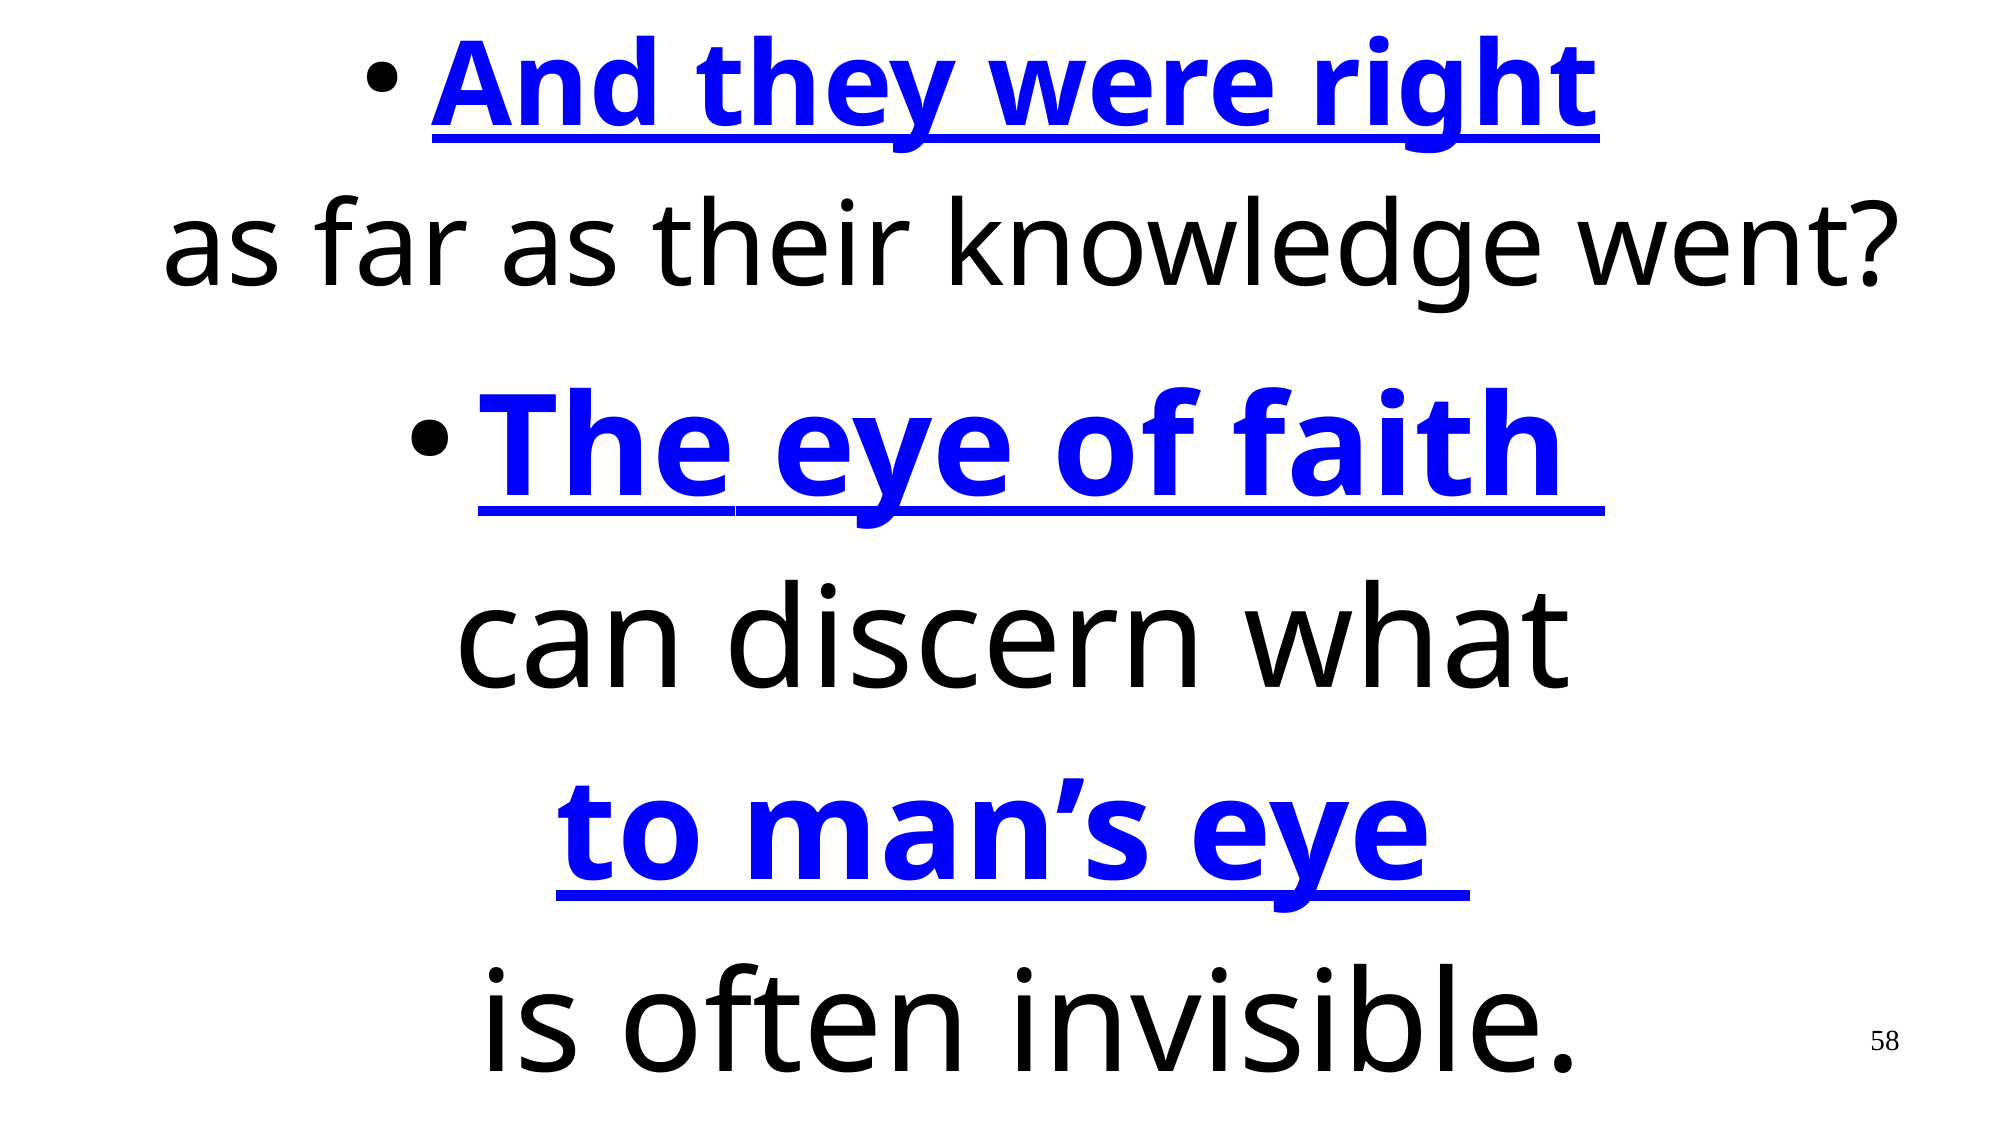

# And they were right as far as their knowledge went?
The eye of faith
can discern what
to man’s eye
is often invisible.
58